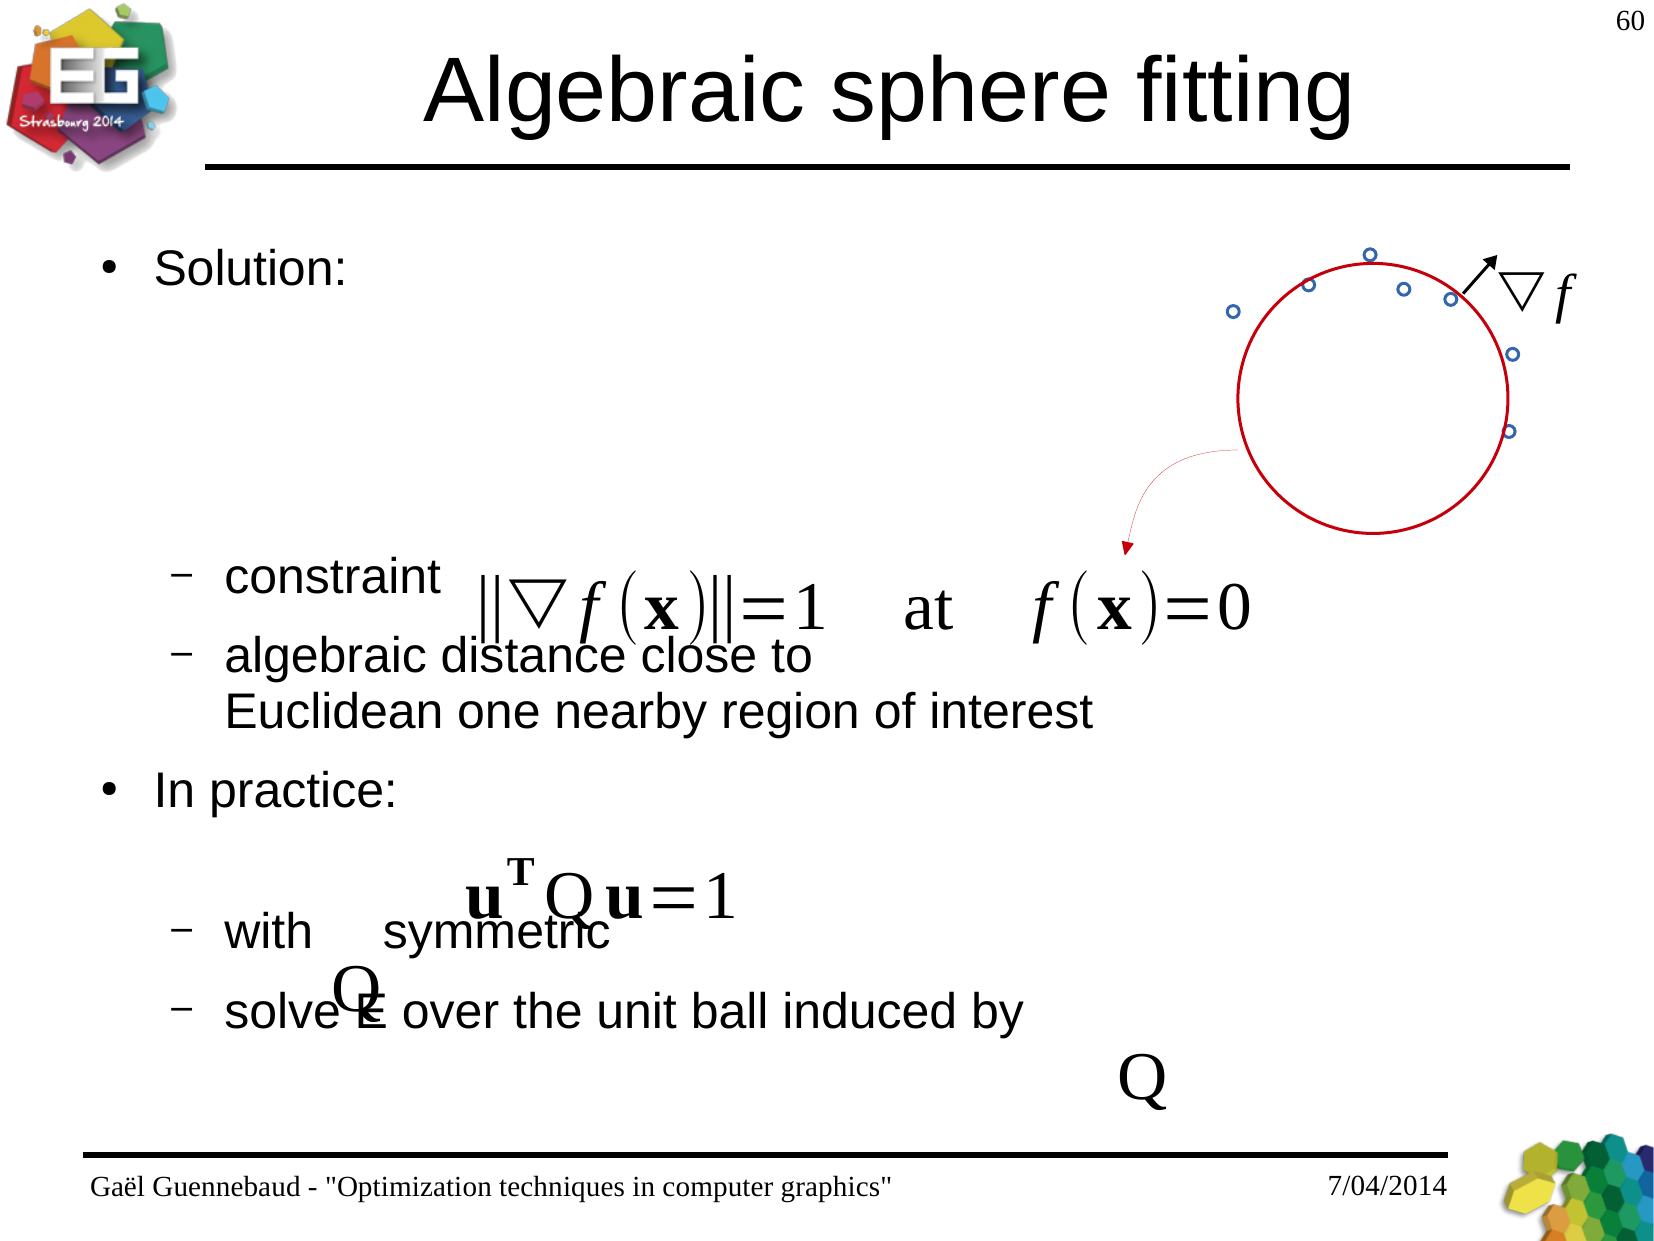

60
# Algebraic sphere fitting
Solution:
constraint
algebraic distance close to
Euclidean one nearby region of interest
In practice:
with symmetric
solve E over the unit ball induced by
7/04/2014
Gaël Guennebaud - "Optimization techniques in computer graphics"